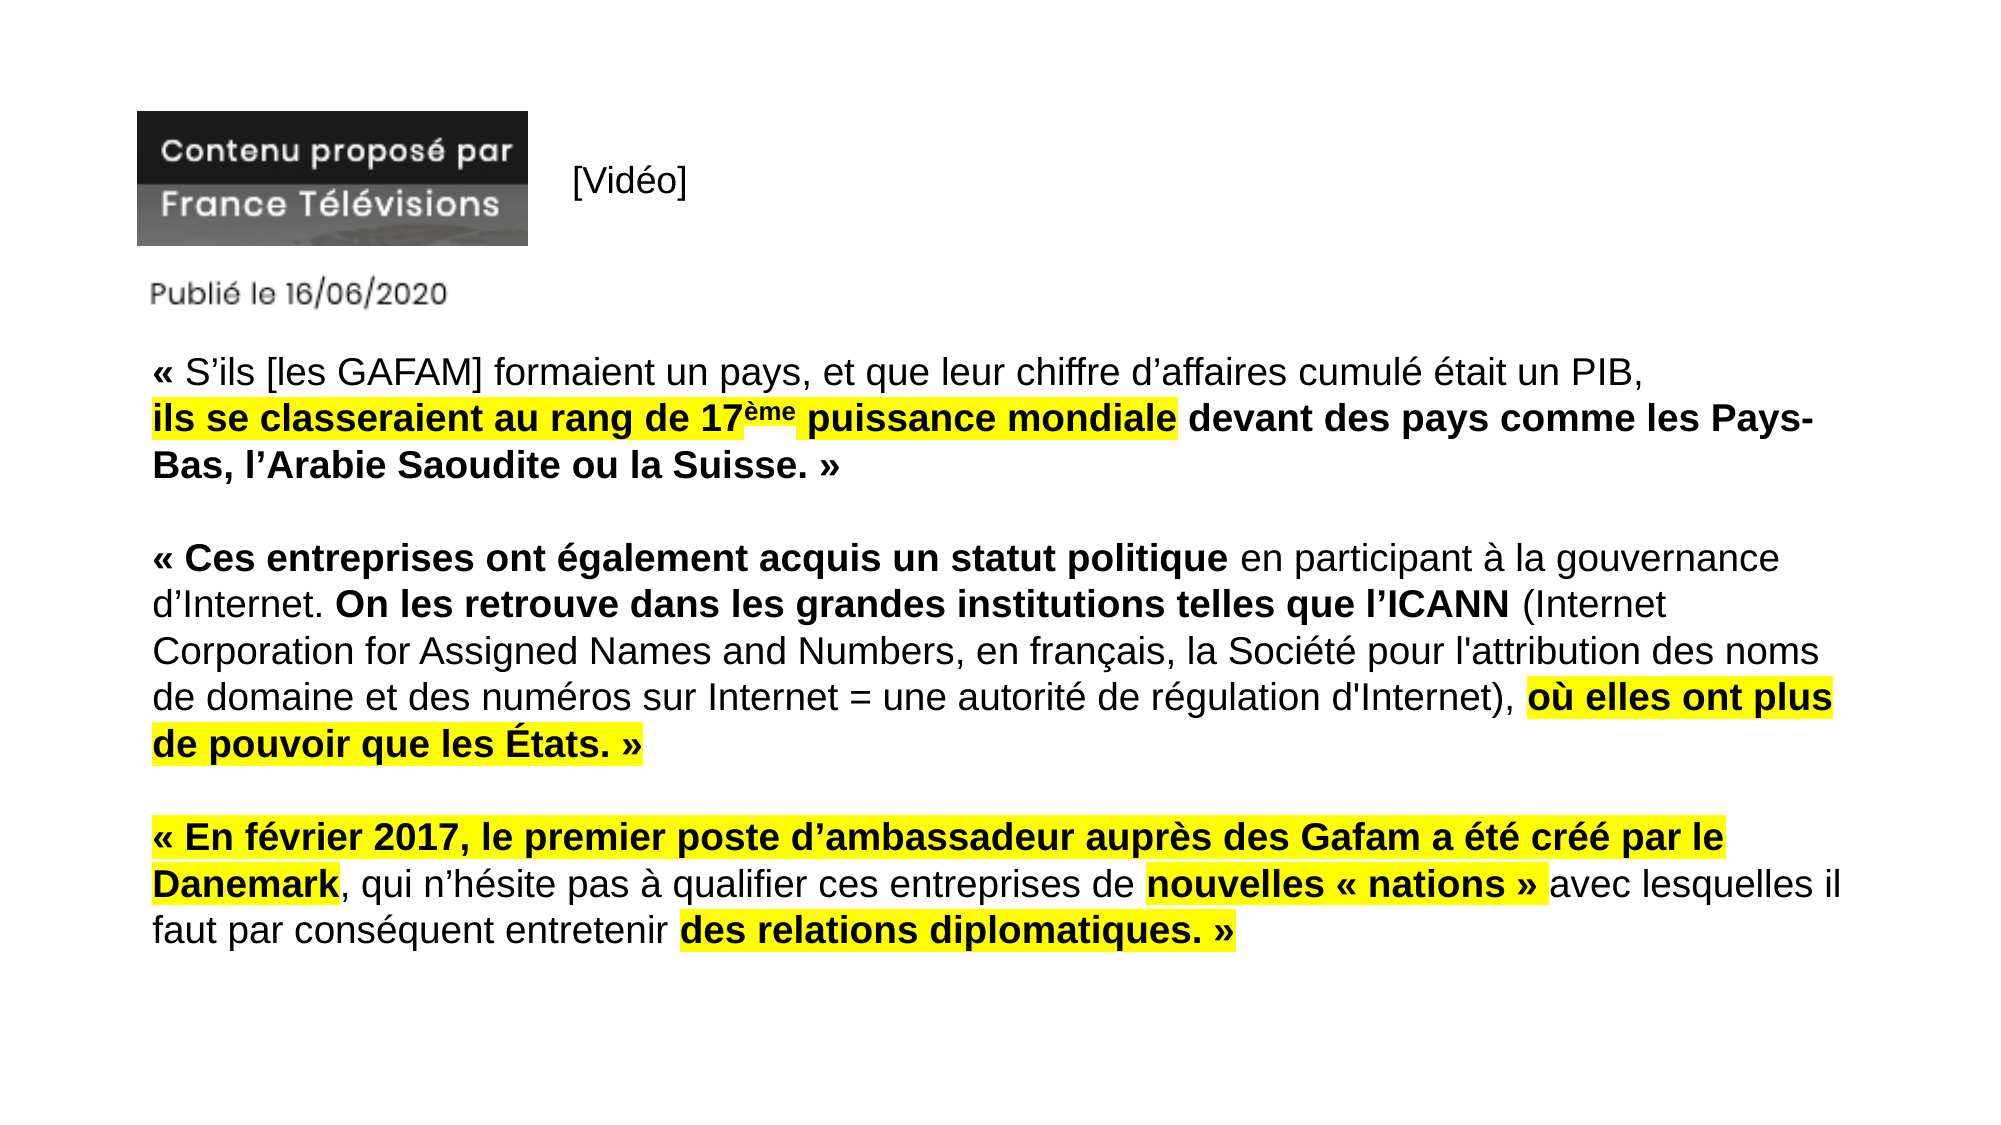

[Vidéo]
# « S’ils [les GAFAM] formaient un pays, et que leur chiffre d’affaires cumulé était un PIB,
ils se classeraient au rang de 17ème puissance mondiale devant des pays comme les Pays-Bas, l’Arabie Saoudite ou la Suisse. »
« Ces entreprises ont également acquis un statut politique en participant à la gouvernance d’Internet. On les retrouve dans les grandes institutions telles que l’ICANN (Internet Corporation for Assigned Names and Numbers, en français, la Société pour l'attribution des noms de domaine et des numéros sur Internet = une autorité de régulation d'Internet), où elles ont plus de pouvoir que les États. »
« En février 2017, le premier poste d’ambassadeur auprès des Gafam a été créé par le Danemark, qui n’hésite pas à qualifier ces entreprises de nouvelles « nations » avec lesquelles il faut par conséquent entretenir des relations diplomatiques. »